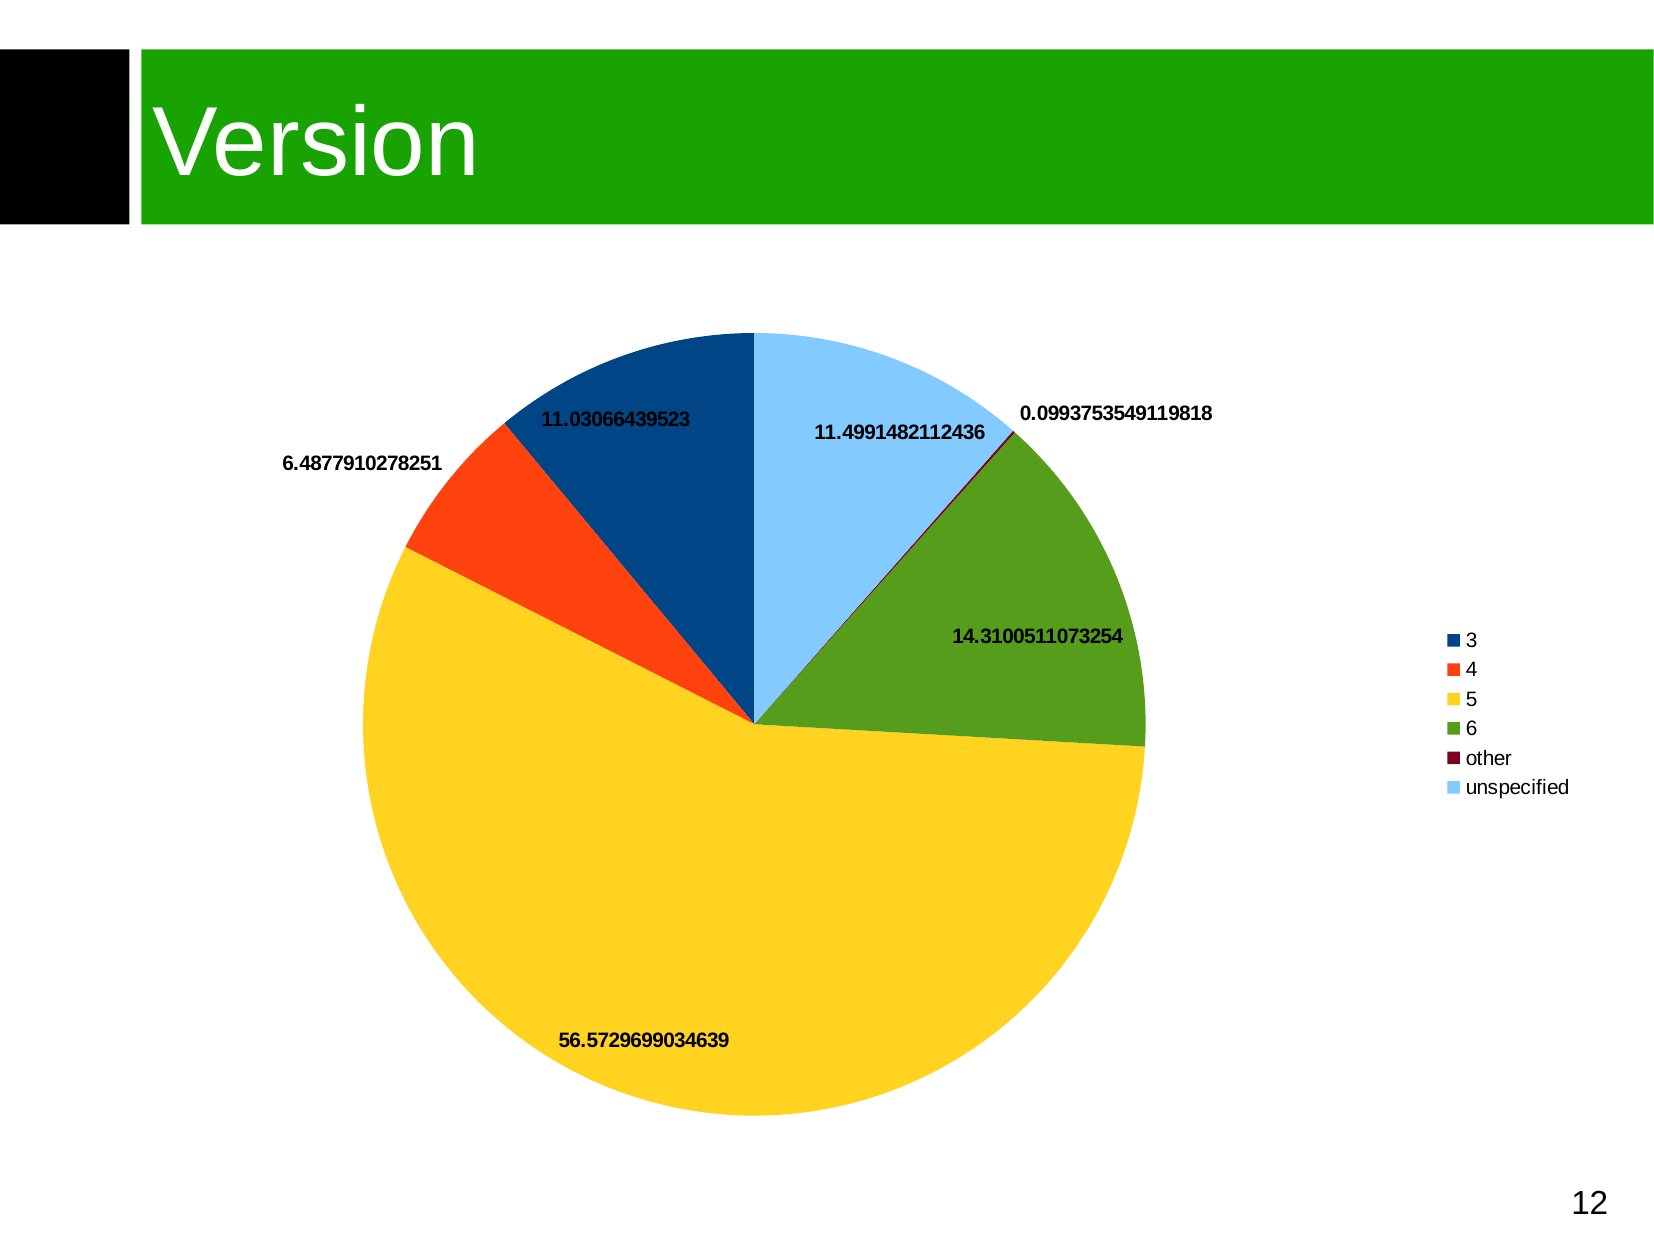

# Version
### Chart
| Category | Column G |
|---|---|
| 3 | 11.03066439523 |
| 4 | 6.4877910278251 |
| 5 | 56.5729699034639 |
| 6 | 14.3100511073254 |
| other | 0.0993753549119818 |
| unspecified | 11.4991482112436 |